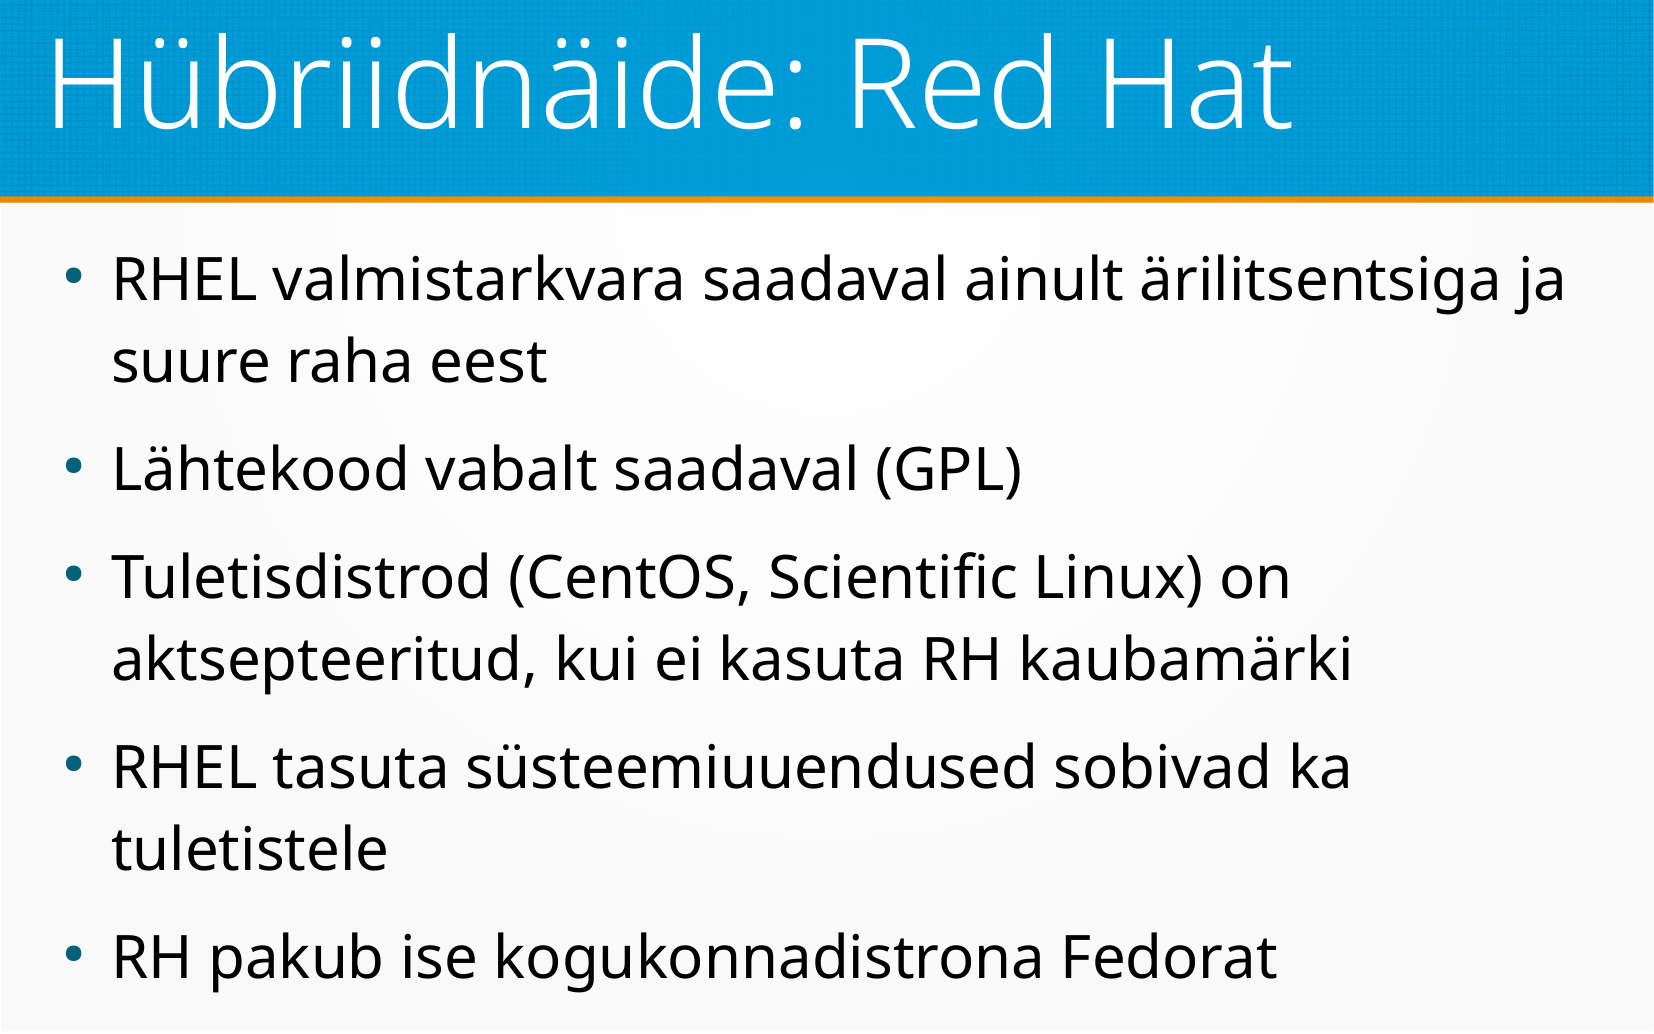

# Hübriidnäide: Red Hat
RHEL valmistarkvara saadaval ainult ärilitsentsiga ja suure raha eest
Lähtekood vabalt saadaval (GPL)
Tuletisdistrod (CentOS, Scientific Linux) on aktsepteeritud, kui ei kasuta RH kaubamärki
RHEL tasuta süsteemiuuendused sobivad ka tuletistele
RH pakub ise kogukonnadistrona Fedorat